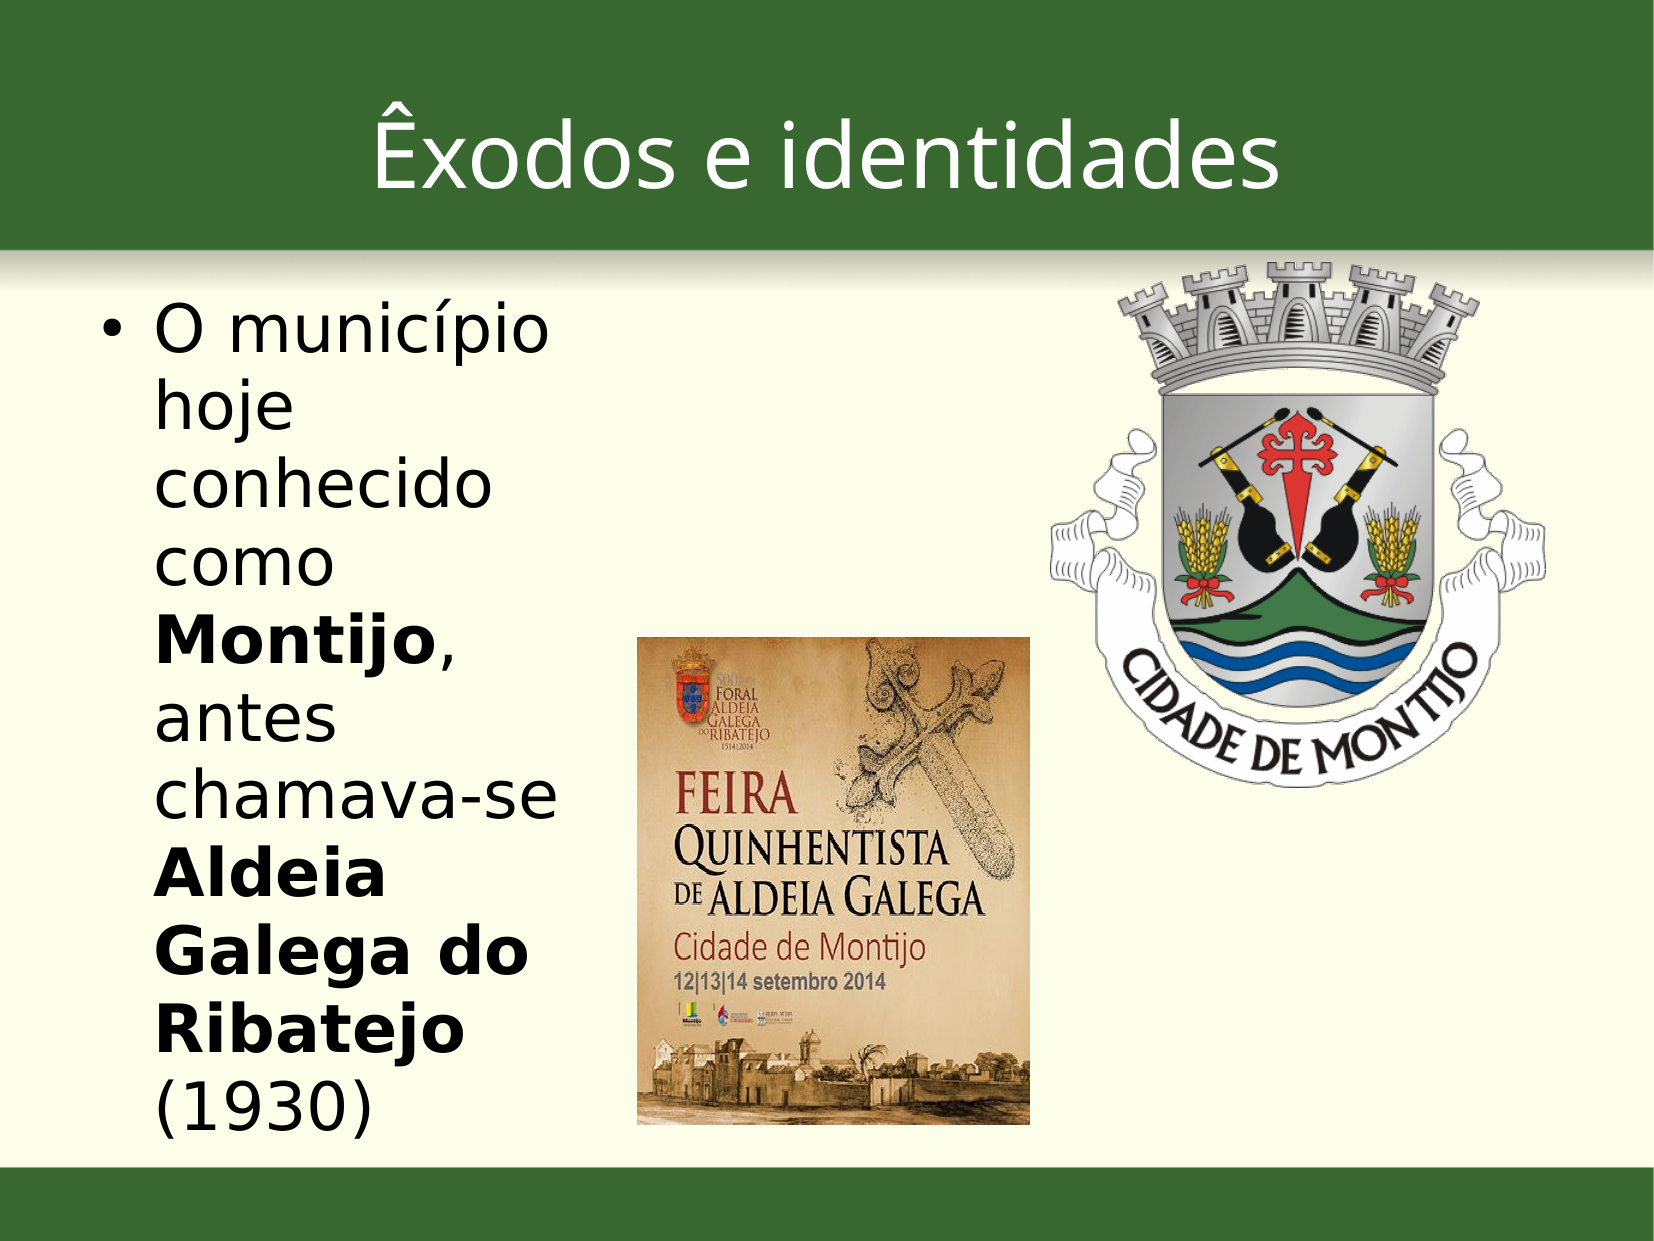

# Êxodos e identidades
O município hoje conhecido como Montijo, antes chamava-se Aldeia Galega do Ribatejo (1930)